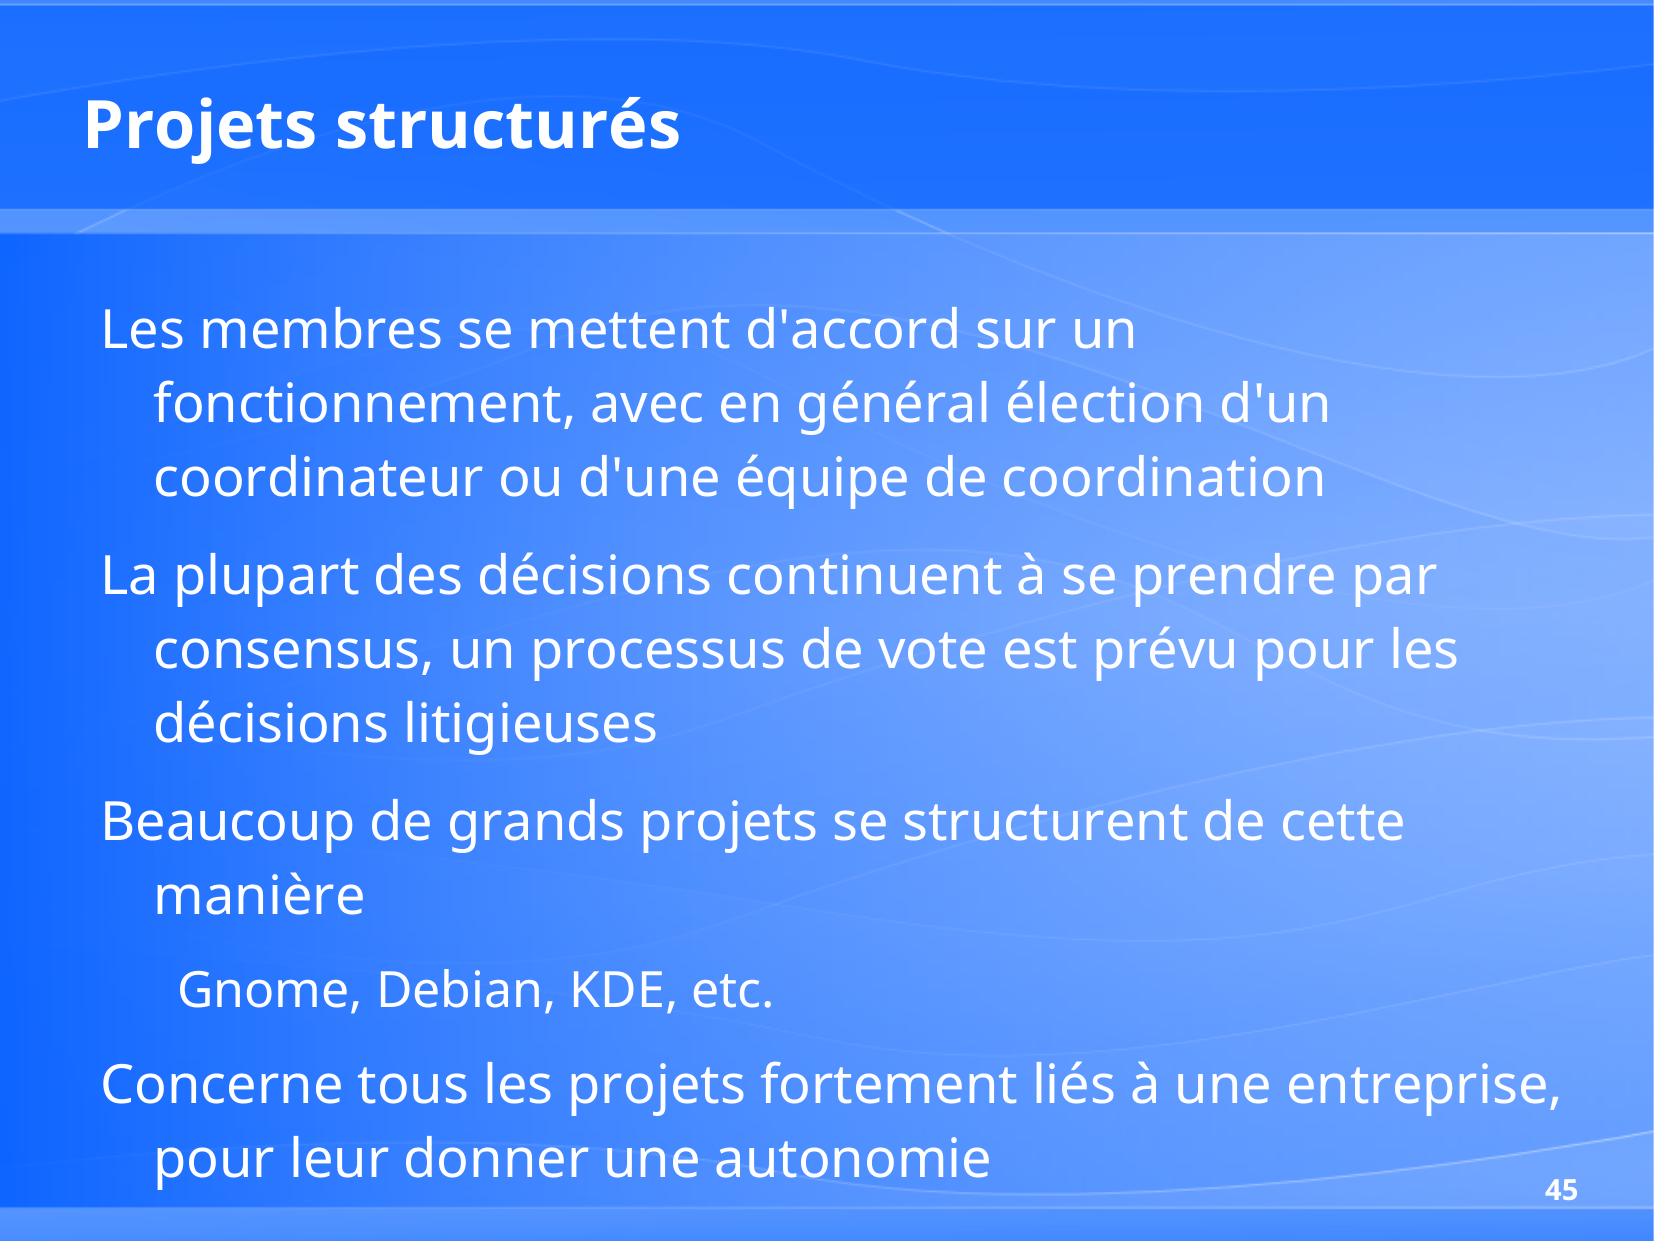

# Projets structurés
Les membres se mettent d'accord sur un fonctionnement, avec en général élection d'un coordinateur ou d'une équipe de coordination
La plupart des décisions continuent à se prendre par consensus, un processus de vote est prévu pour les décisions litigieuses
Beaucoup de grands projets se structurent de cette manière
Gnome, Debian, KDE, etc.
Concerne tous les projets fortement liés à une entreprise, pour leur donner une autonomie
45